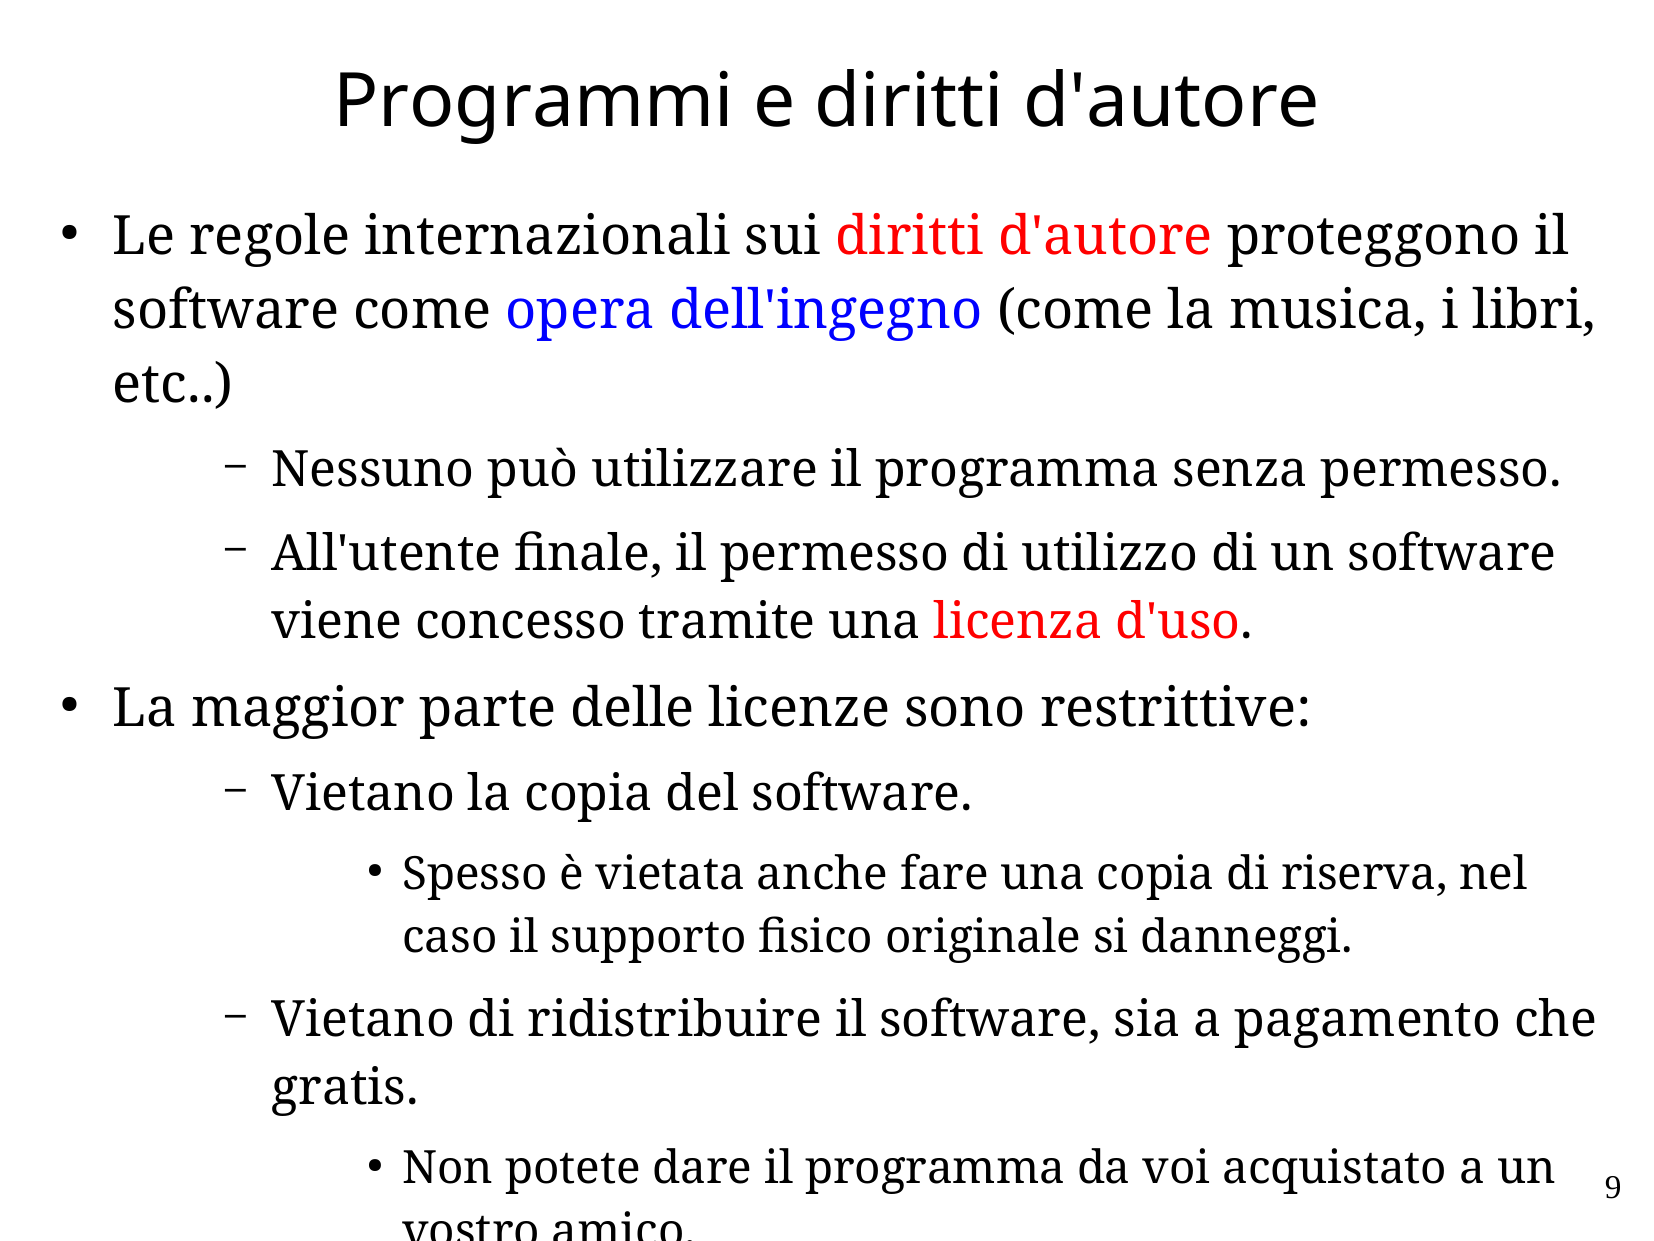

# Programmi e diritti d'autore
Le regole internazionali sui diritti d'autore proteggono il software come opera dell'ingegno (come la musica, i libri, etc..)
Nessuno può utilizzare il programma senza permesso.
All'utente finale, il permesso di utilizzo di un software viene concesso tramite una licenza d'uso.
La maggior parte delle licenze sono restrittive:
Vietano la copia del software.
Spesso è vietata anche fare una copia di riserva, nel caso il supporto fisico originale si danneggi.
Vietano di ridistribuire il software, sia a pagamento che gratis.
Non potete dare il programma da voi acquistato a un vostro amico.
Vietano di modificare il programma per adattarlo alle proprie esigenze, o per correggerne i difetti.